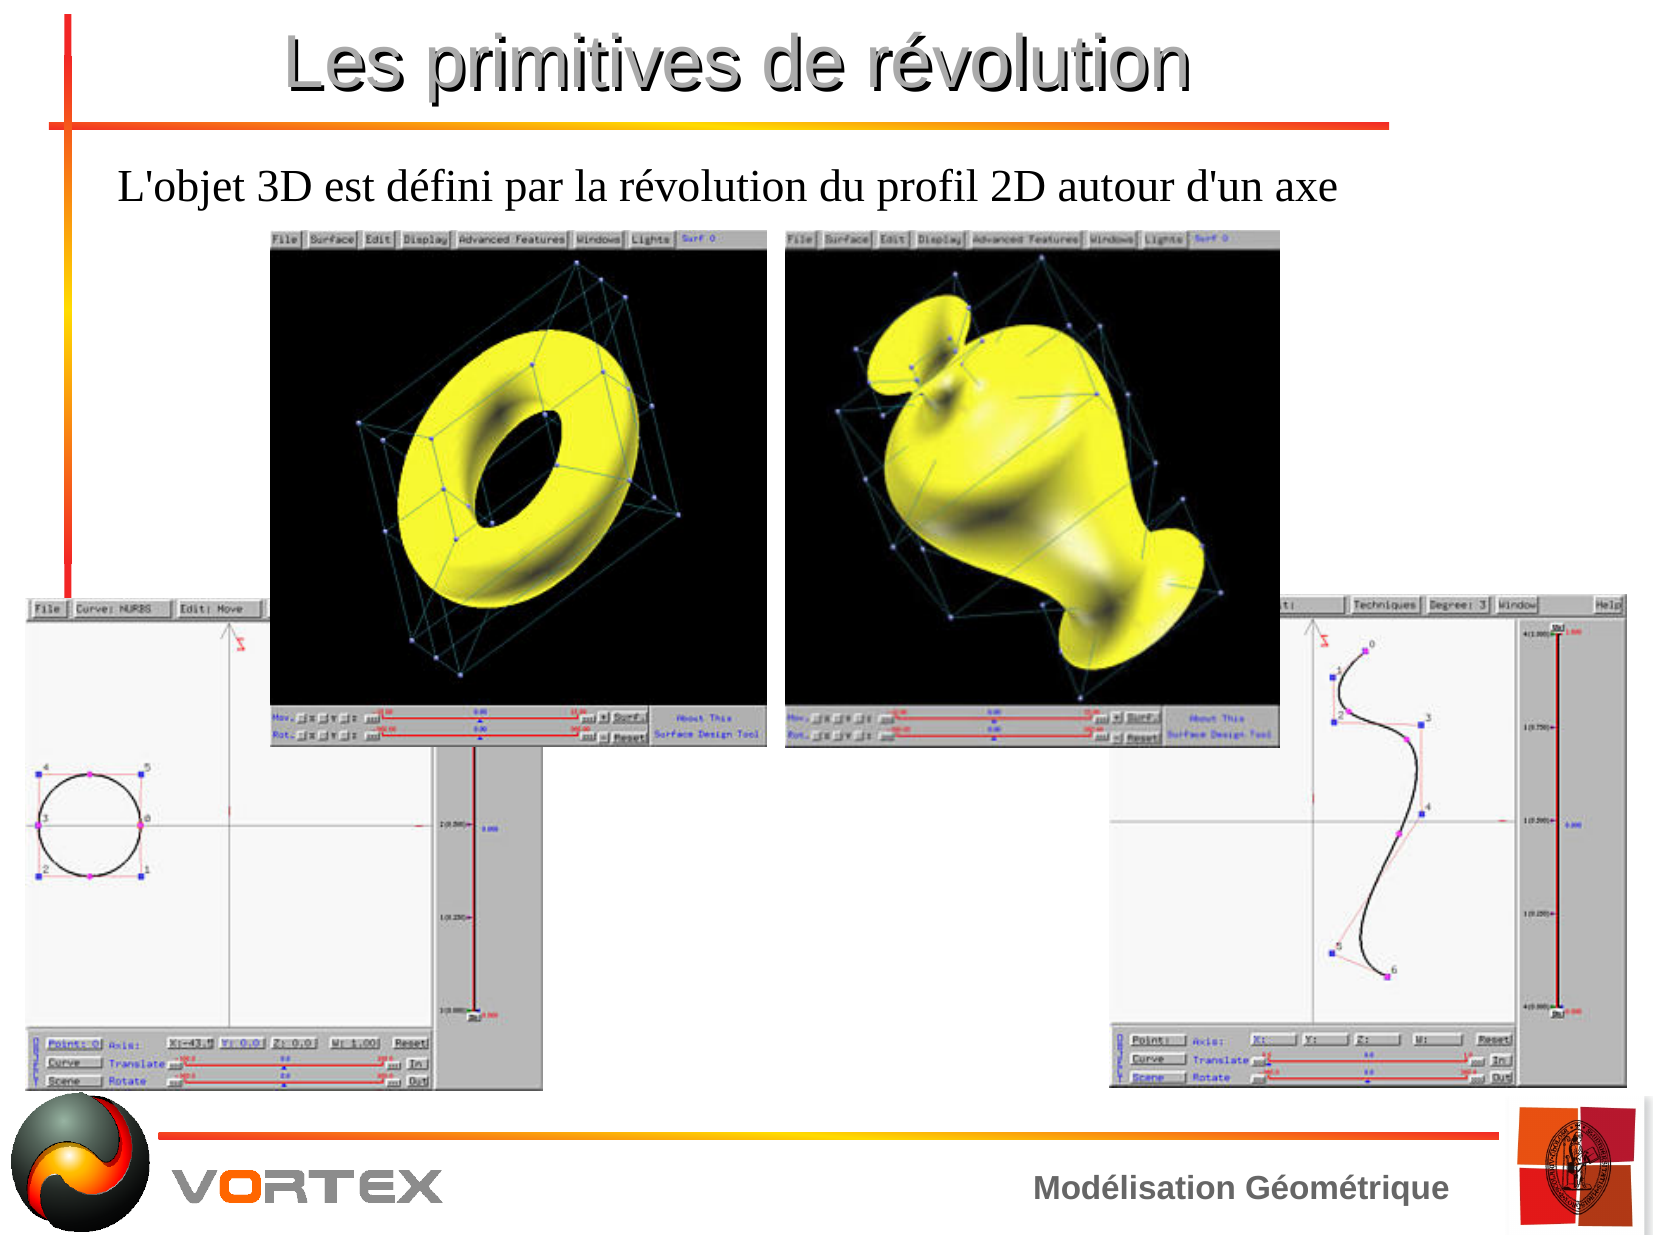

# Les primitives de révolution
L'objet 3D est défini par la révolution du profil 2D autour d'un axe